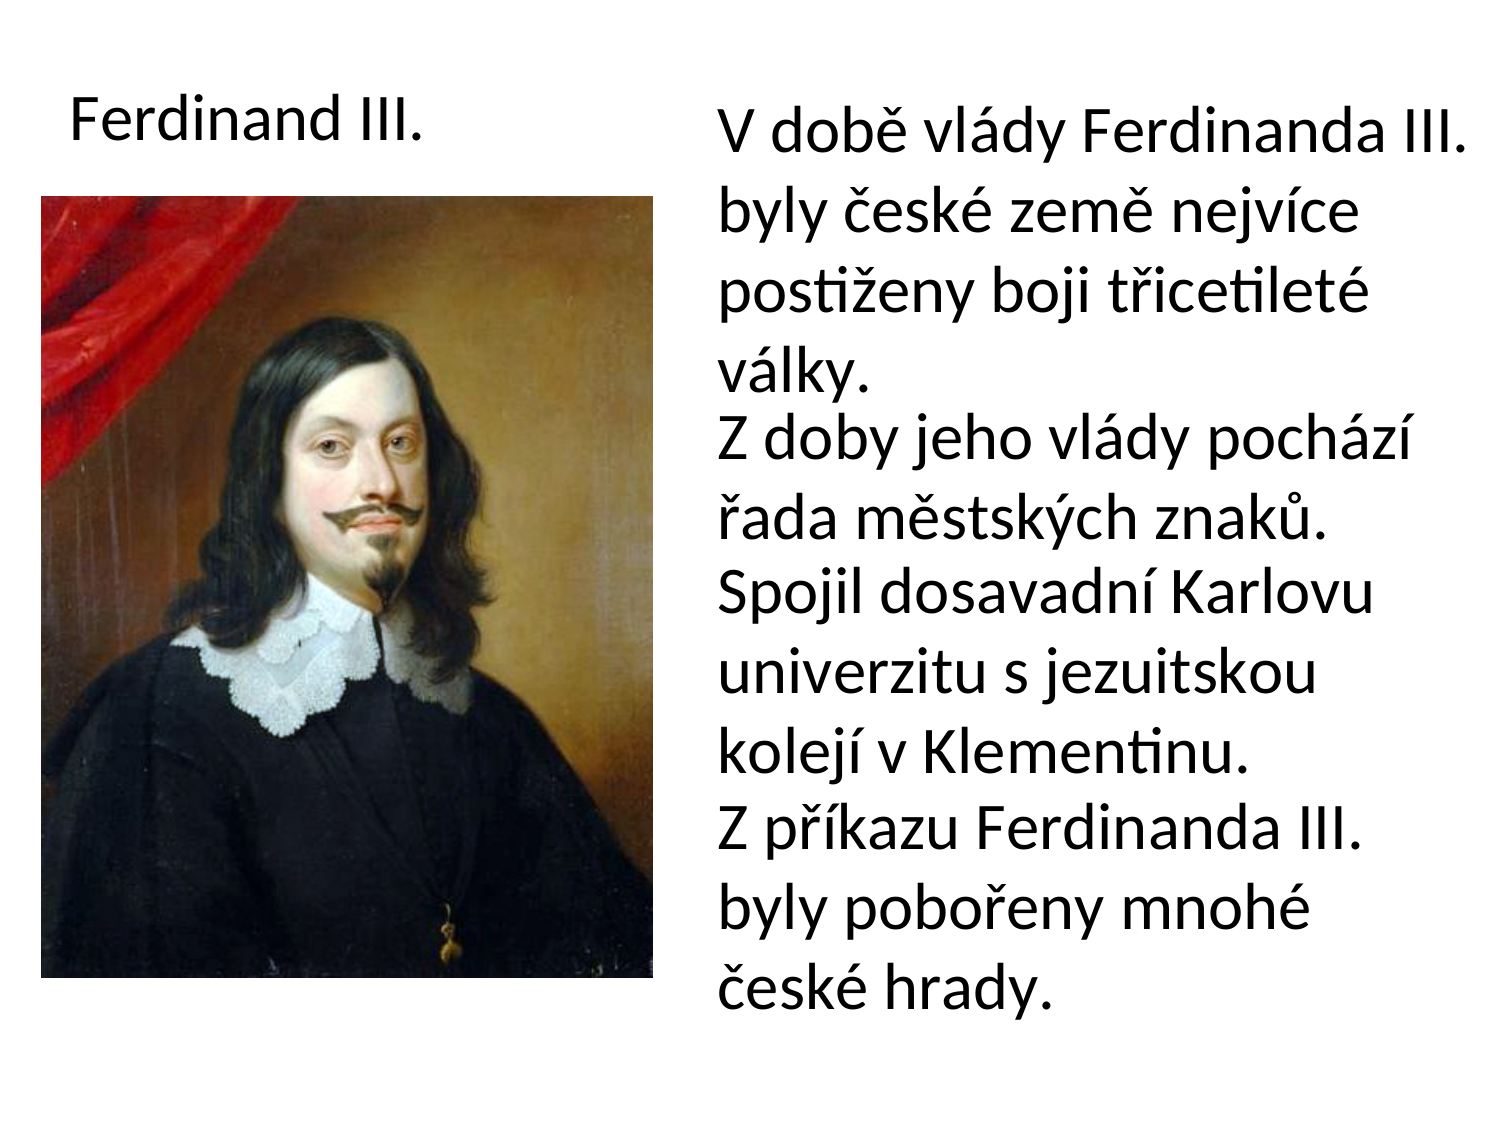

Ferdinand III.
V době vlády Ferdinanda III. byly české země nejvíce postiženy boji třicetileté války.
Z doby jeho vlády pochází řada městských znaků.
Spojil dosavadní Karlovu univerzitu s jezuitskou kolejí v Klementinu.
Z příkazu Ferdinanda III. byly pobořeny mnohé české hrady.